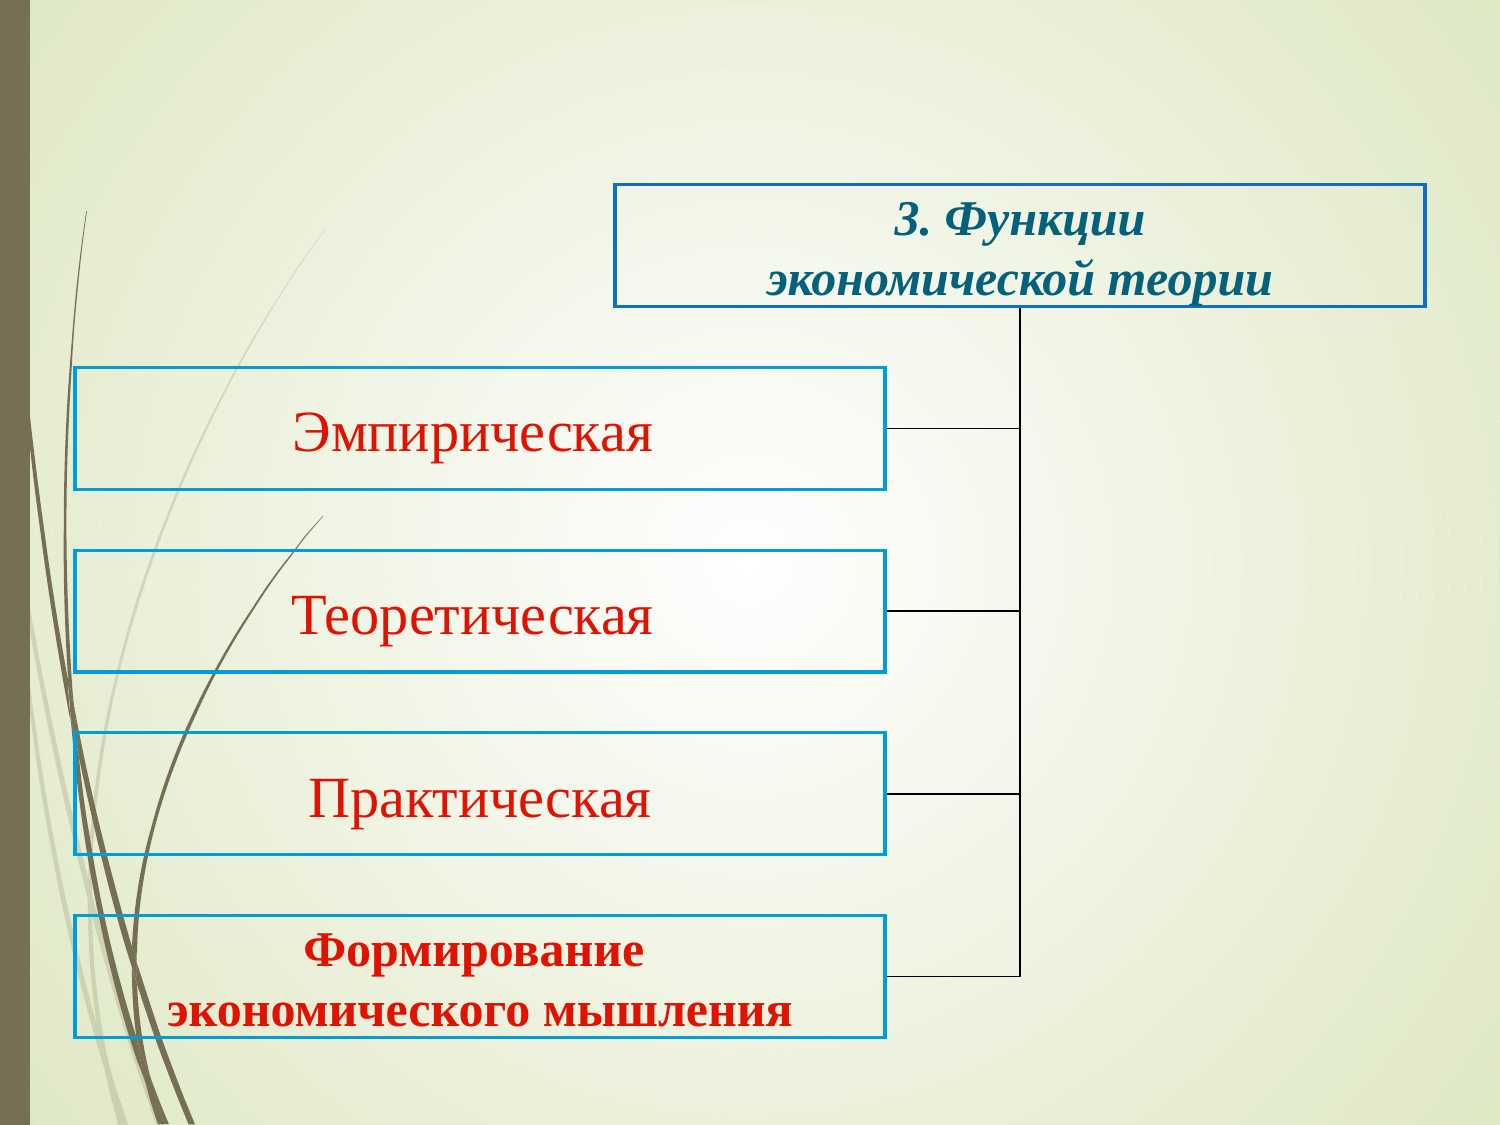

3. Функции
 экономической теории
Эмпирическая
Теоретическая
Практическая
Формирование
экономического мышления